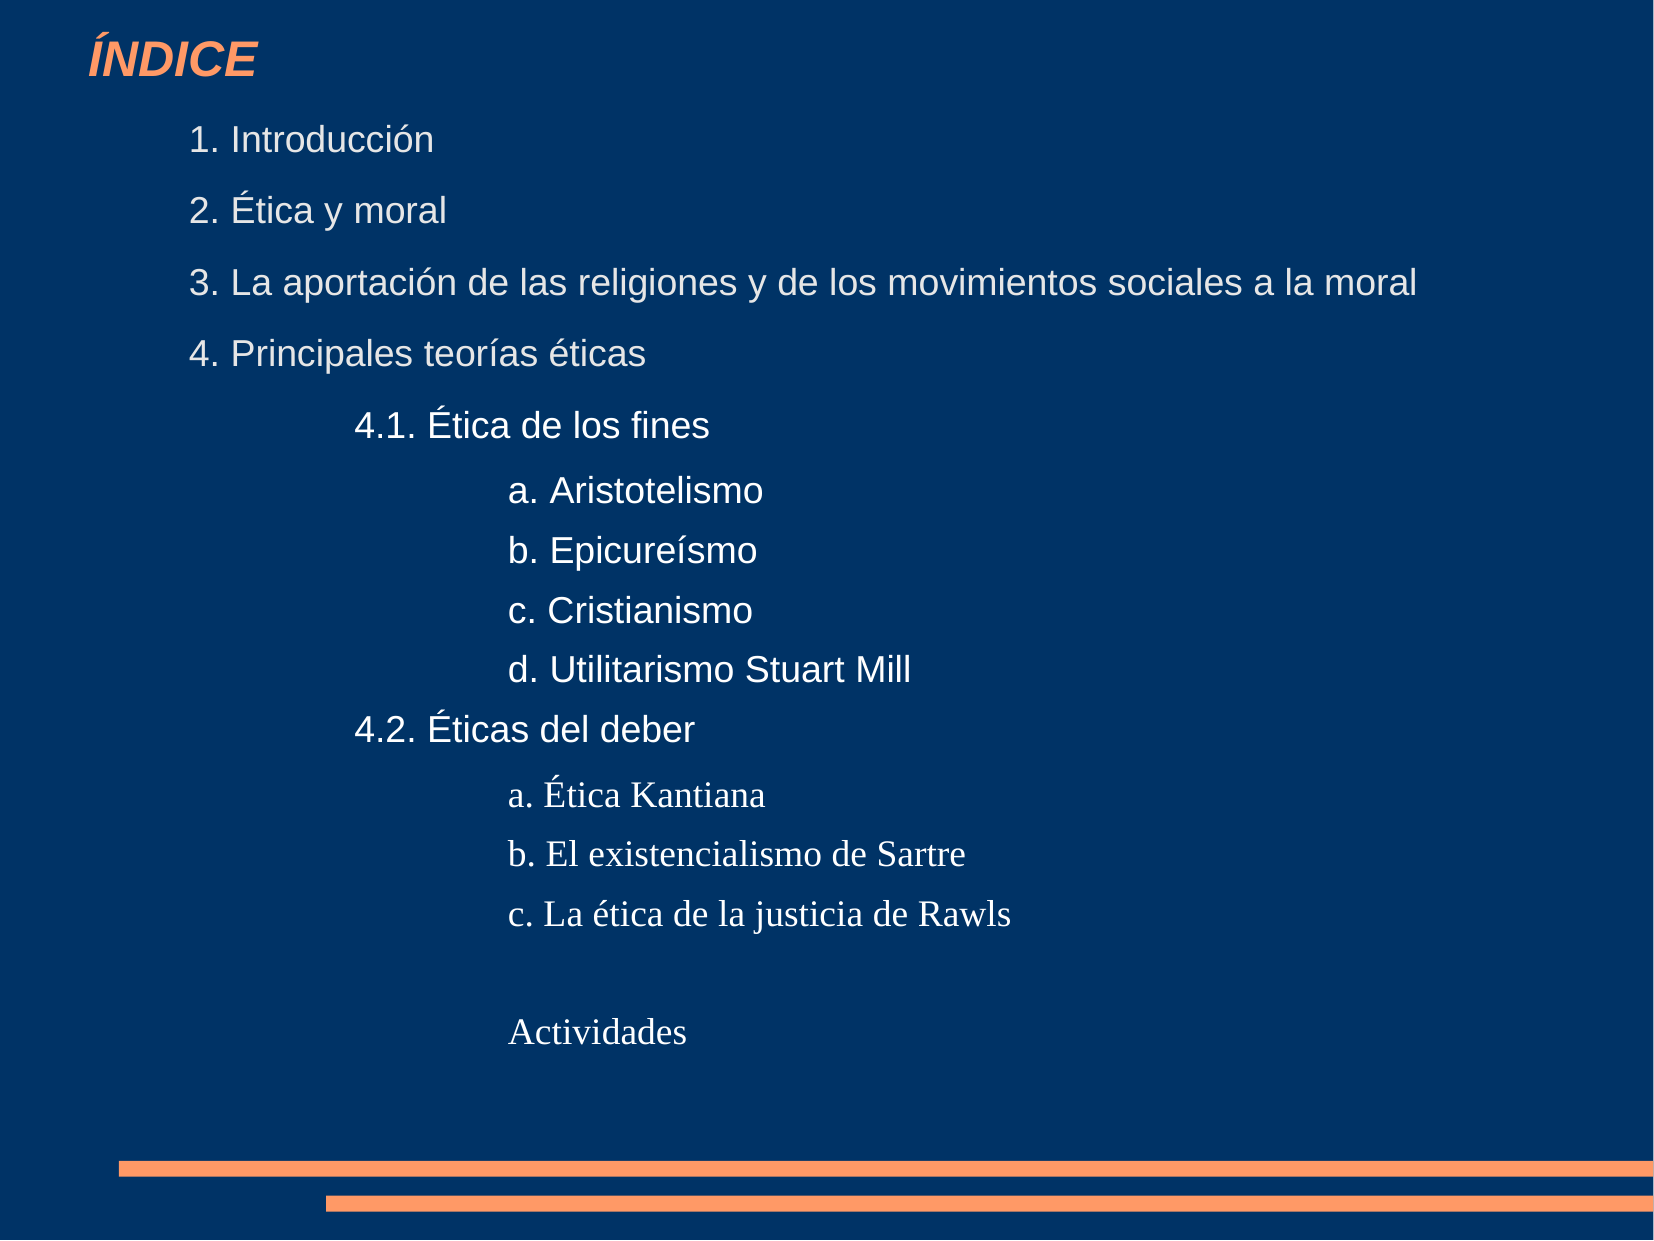

# ÍNDICE
1. Introducción
2. Ética y moral
3. La aportación de las religiones y de los movimientos sociales a la moral
4. Principales teorías éticas
4.1. Ética de los fines
a. Aristotelismo
b. Epicureísmo
c. Cristianismo
d. Utilitarismo Stuart Mill
4.2. Éticas del deber
a. Ética Kantiana
b. El existencialismo de Sartre
c. La ética de la justicia de Rawls
Actividades